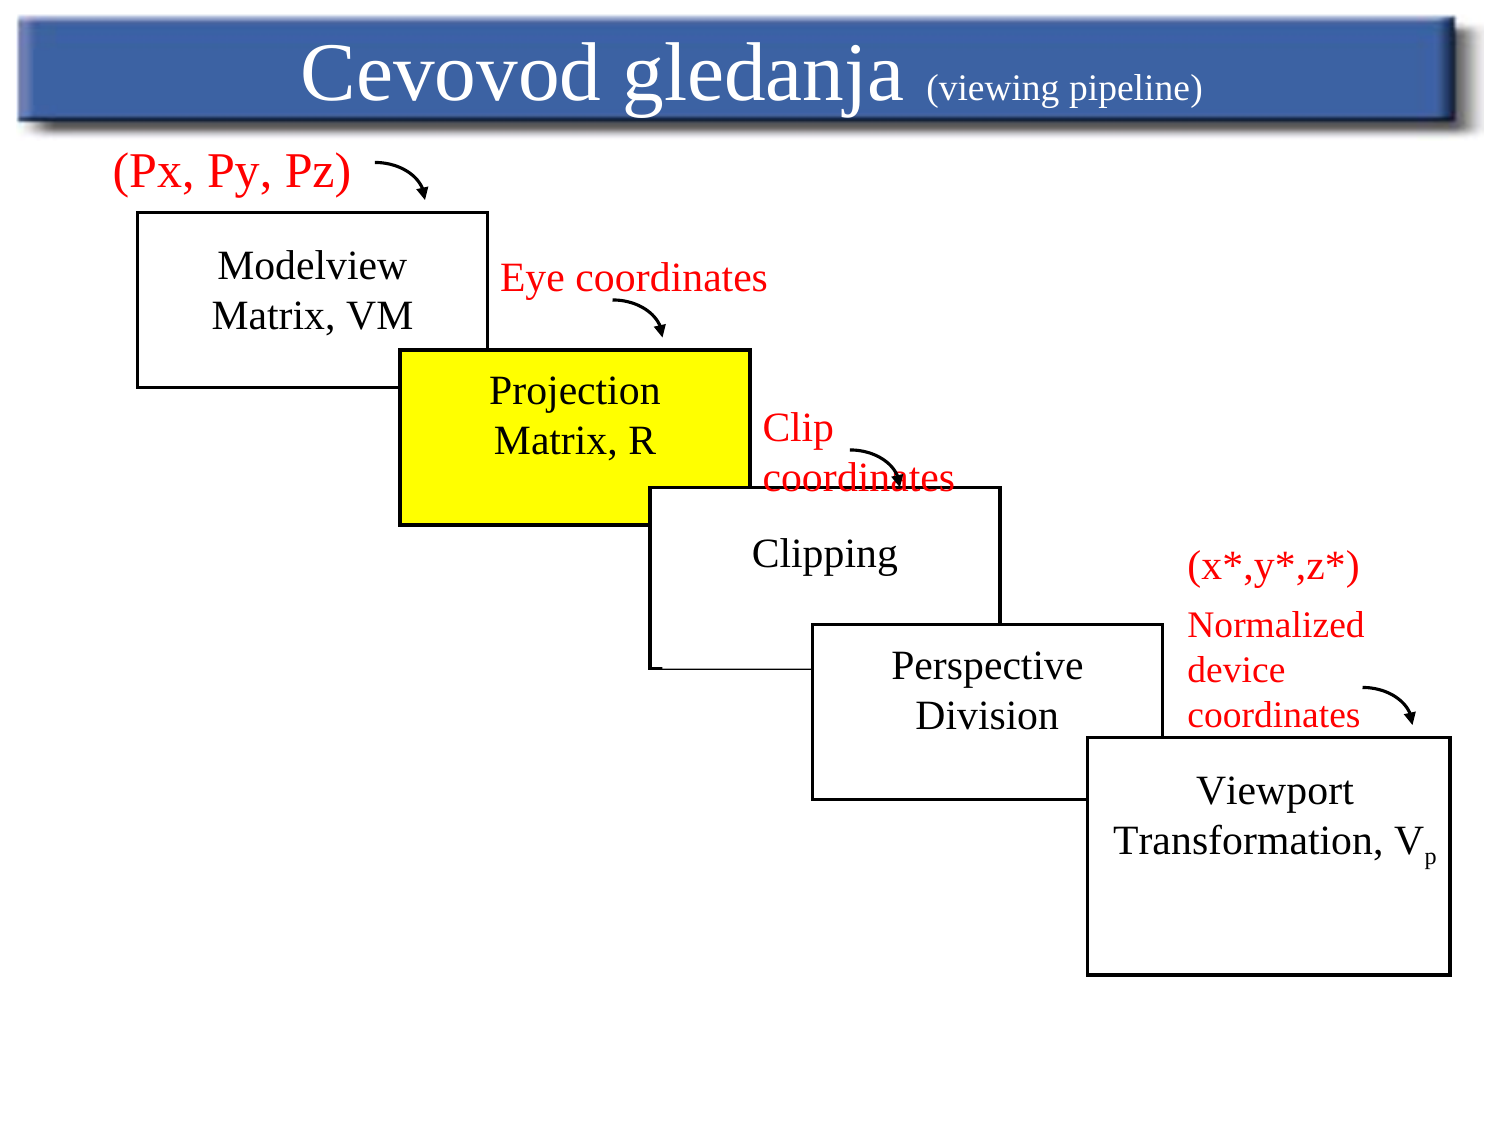

# Cevovod gledanja (viewing pipeline)
(Px, Py, Pz)
Modelview
Matrix, VM
Eye coordinates
Projection
Matrix, R
Clip coordinates
Clipping
(x*,y*,z*)
Normalized device coordinates
Perspective
Division
Viewport Transformation, Vp